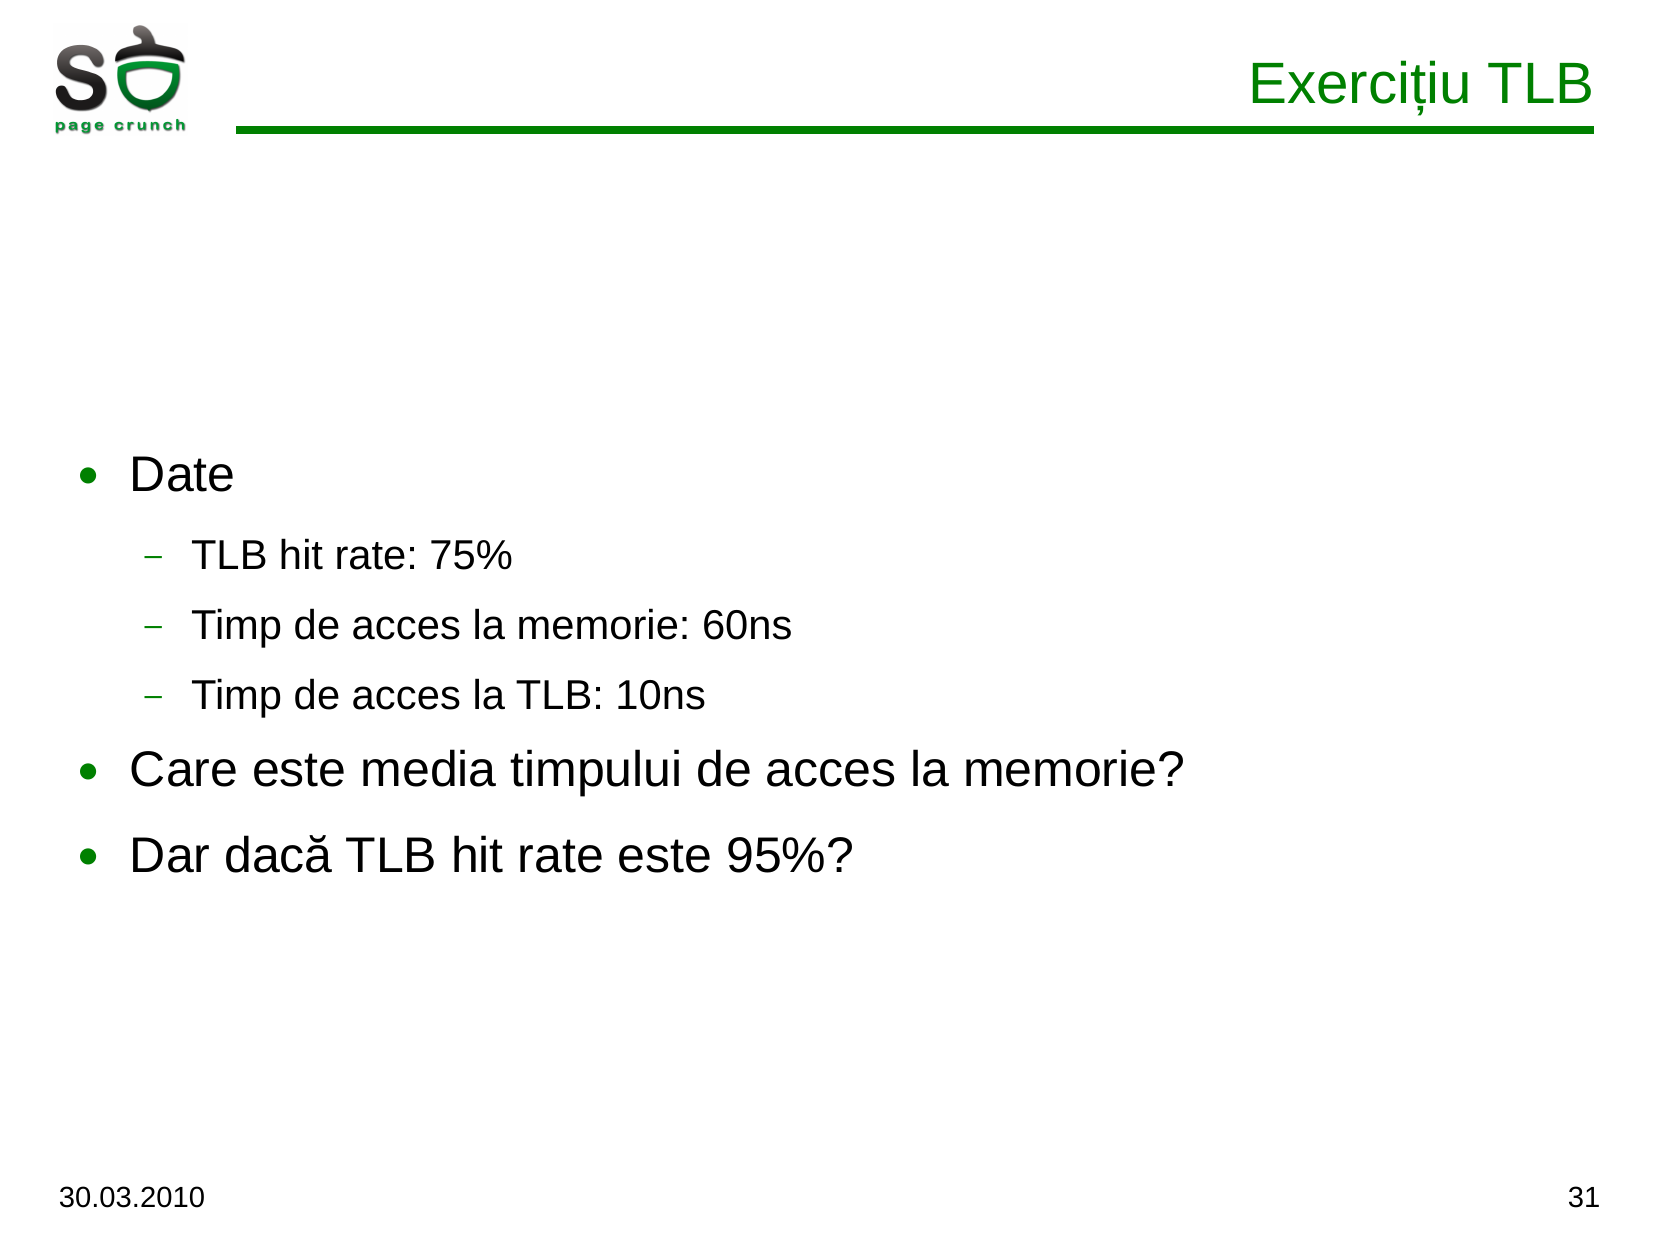

# Exercițiu TLB
Date
TLB hit rate: 75%
Timp de acces la memorie: 60ns
Timp de acces la TLB: 10ns
Care este media timpului de acces la memorie?
Dar dacă TLB hit rate este 95%?
30.03.2010
31